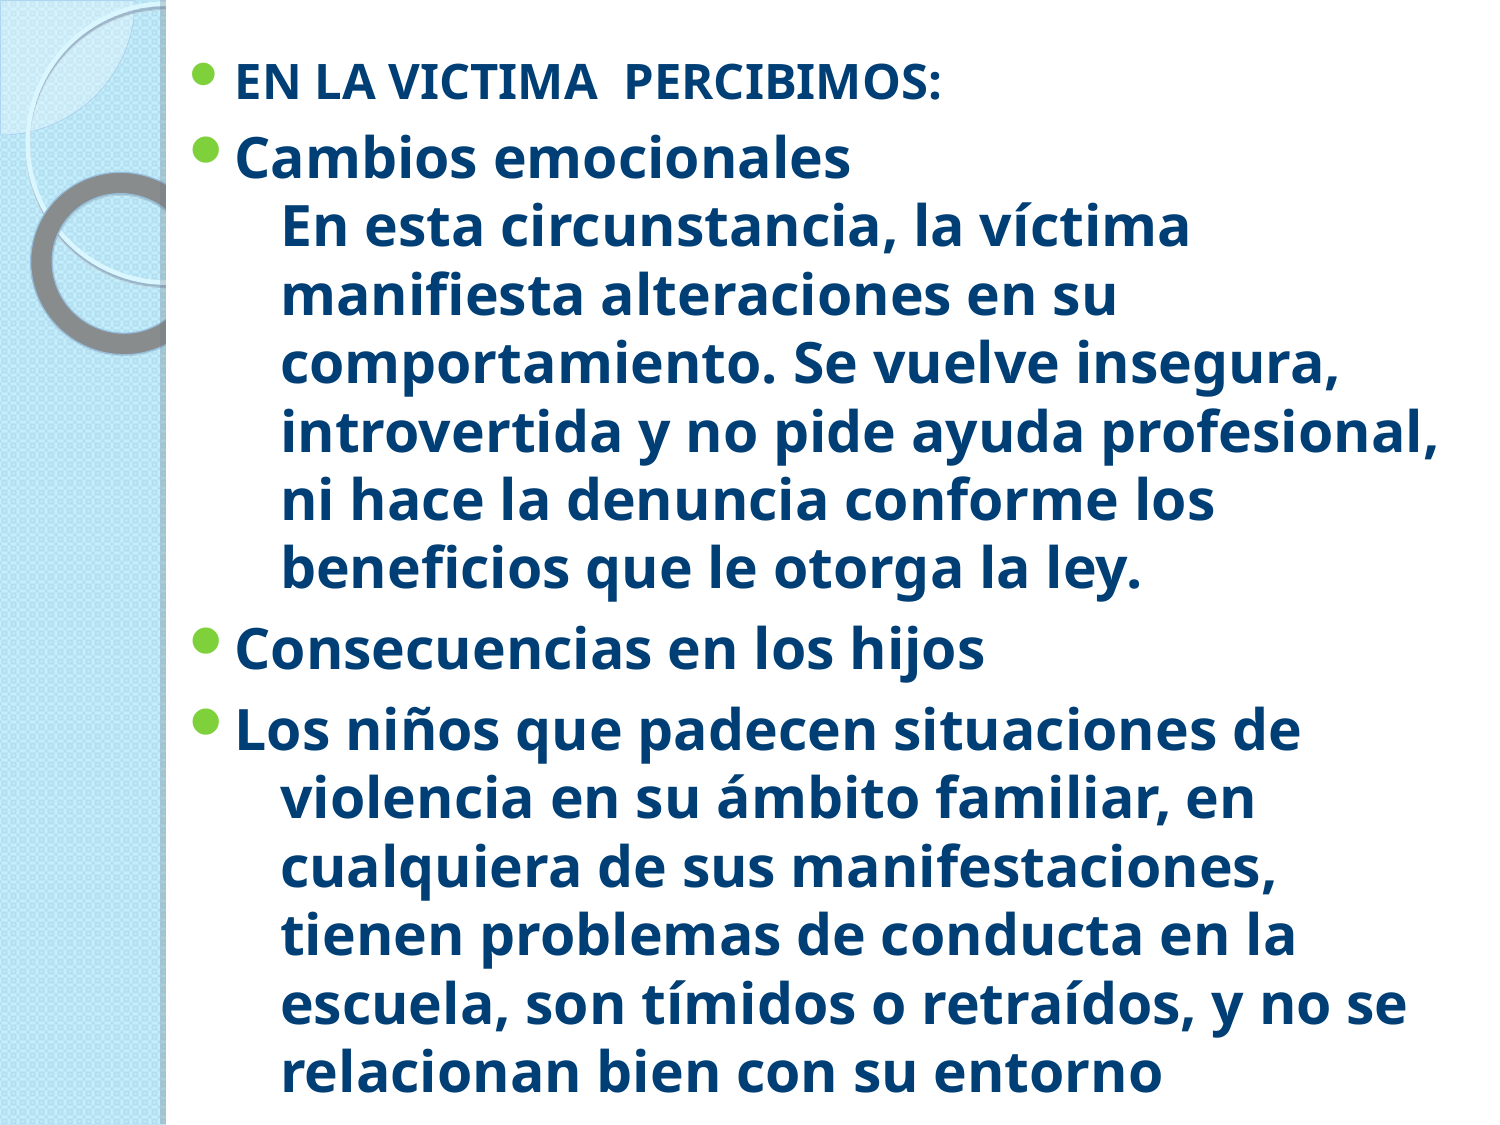

# EN LA VICTIMA PERCIBIMOS:
Cambios emocionales
En esta circunstancia, la víctima manifiesta alteraciones en su comportamiento. Se vuelve insegura, introvertida y no pide ayuda profesional, ni hace la denuncia conforme los beneficios que le otorga la ley.
Consecuencias en los hijos
Los niños que padecen situaciones de violencia en su ámbito familiar, en cualquiera de sus manifestaciones, tienen problemas de conducta en la escuela, son tímidos o retraídos, y no se relacionan bien con su entorno